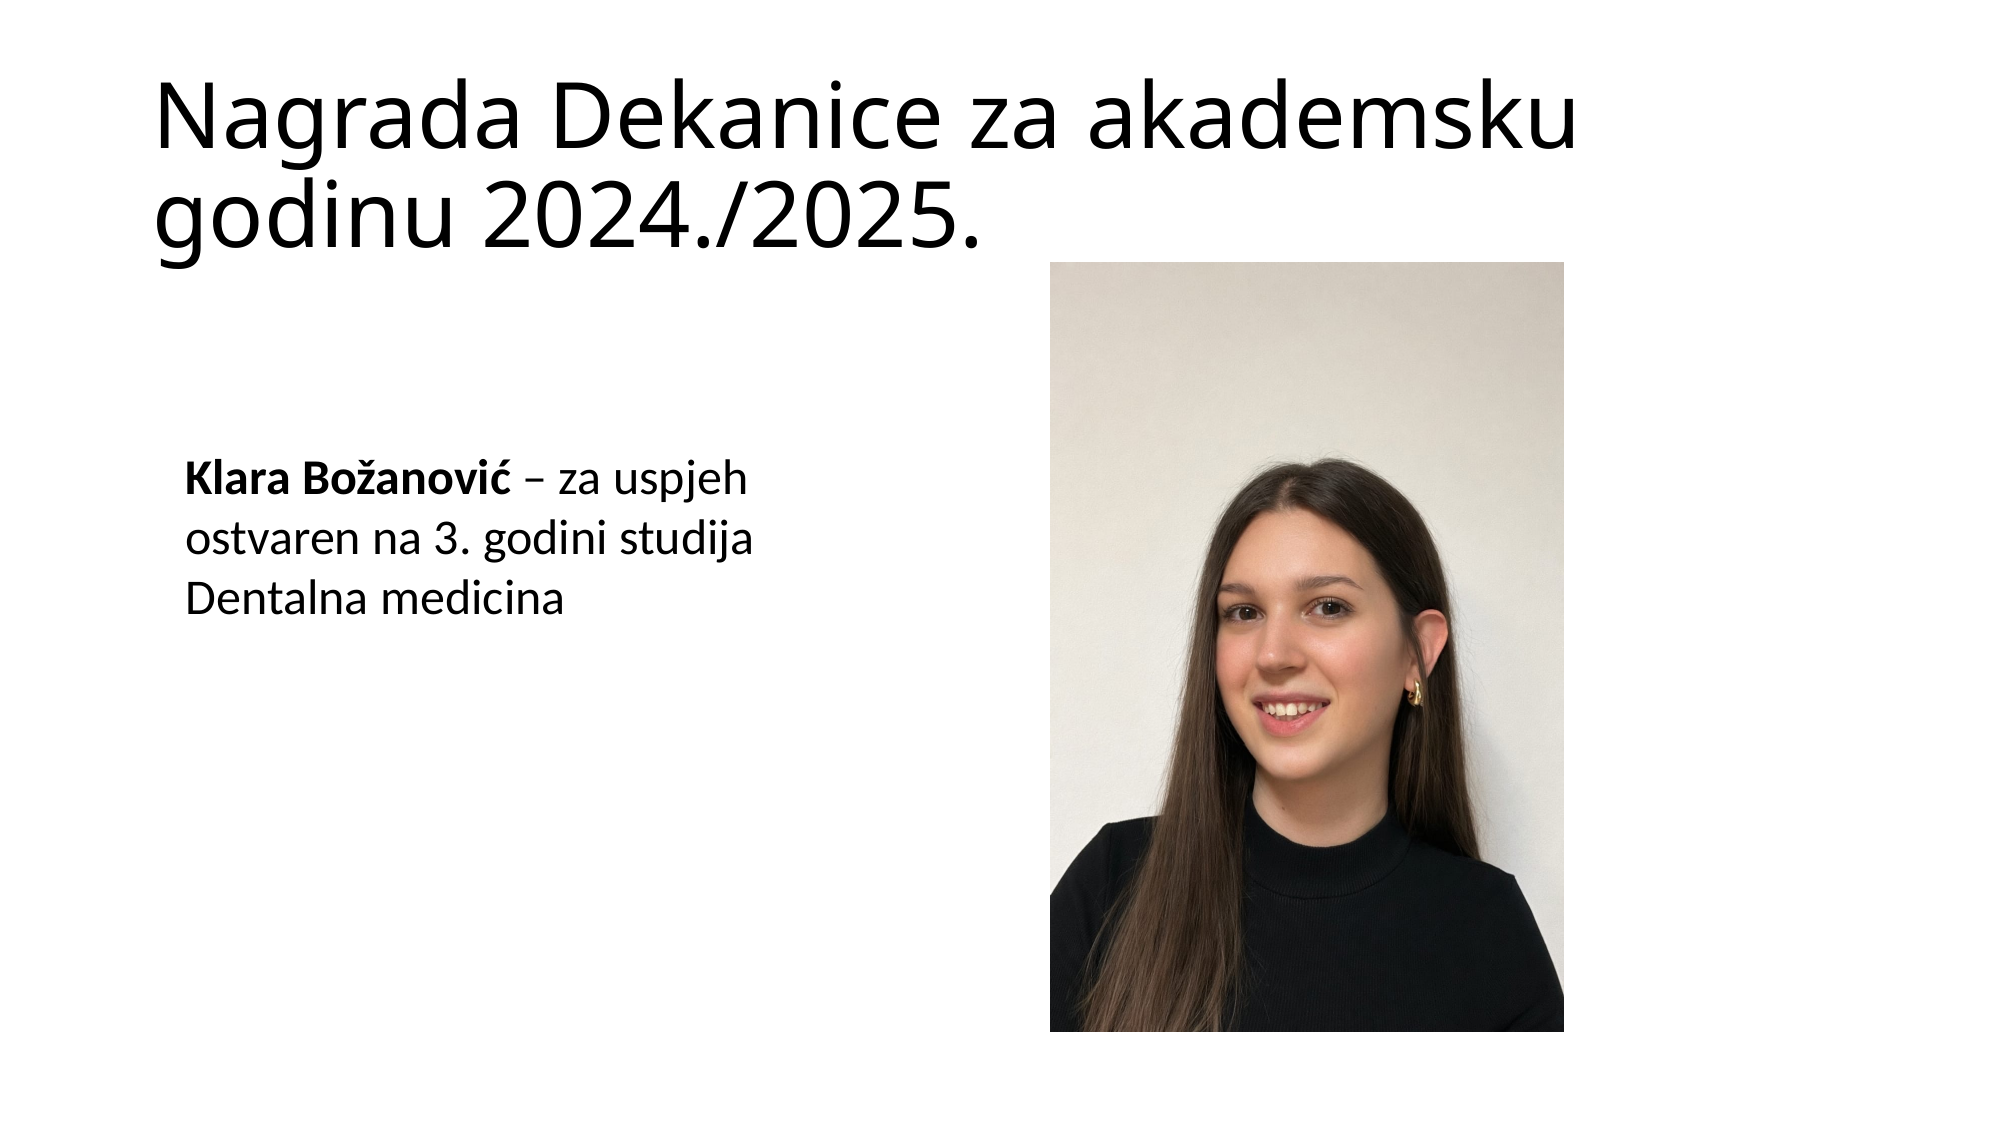

# Nagrada Dekanice za akademsku godinu 2024./2025.
Klara Božanović – za uspjeh ostvaren na 3. godini studija Dentalna medicina